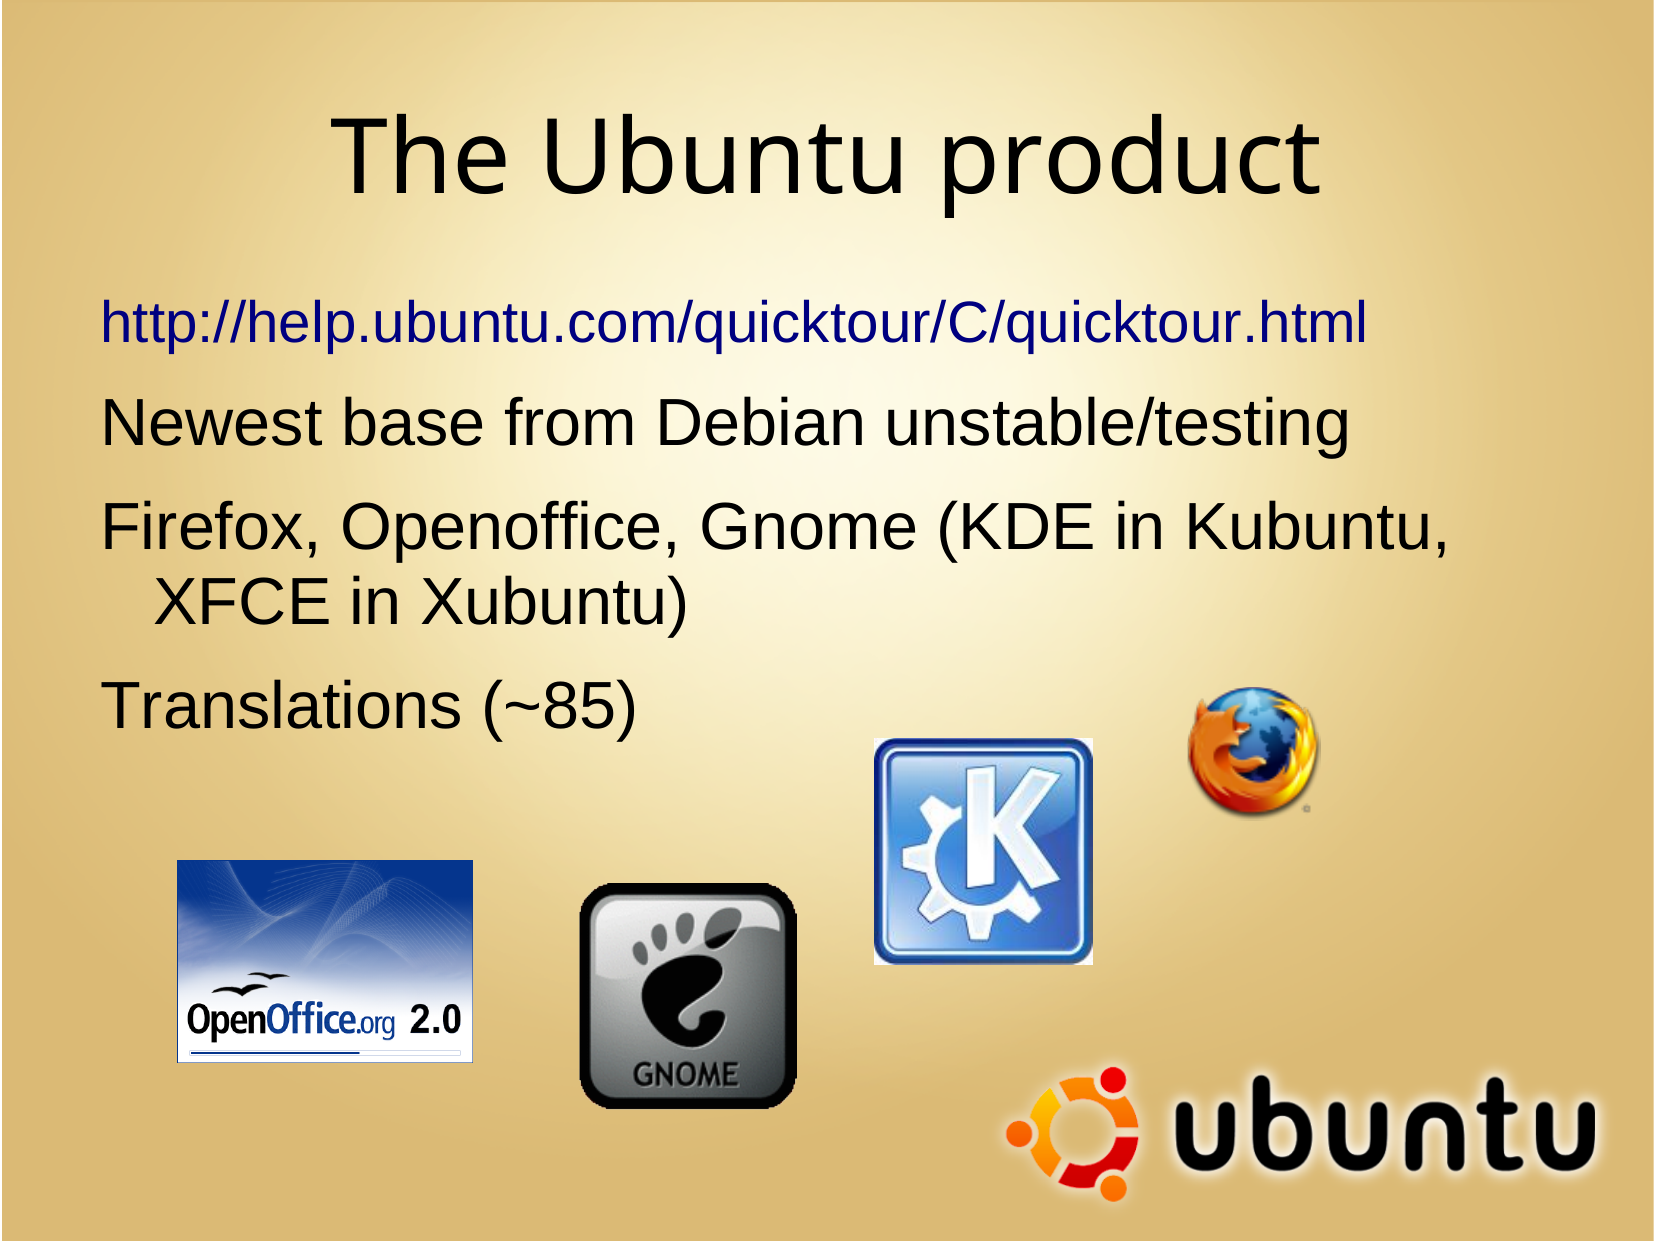

# The Ubuntu product
http://help.ubuntu.com/quicktour/C/quicktour.html
Newest base from Debian unstable/testing
Firefox, Openoffice, Gnome (KDE in Kubuntu, XFCE in Xubuntu)
Translations (~85)